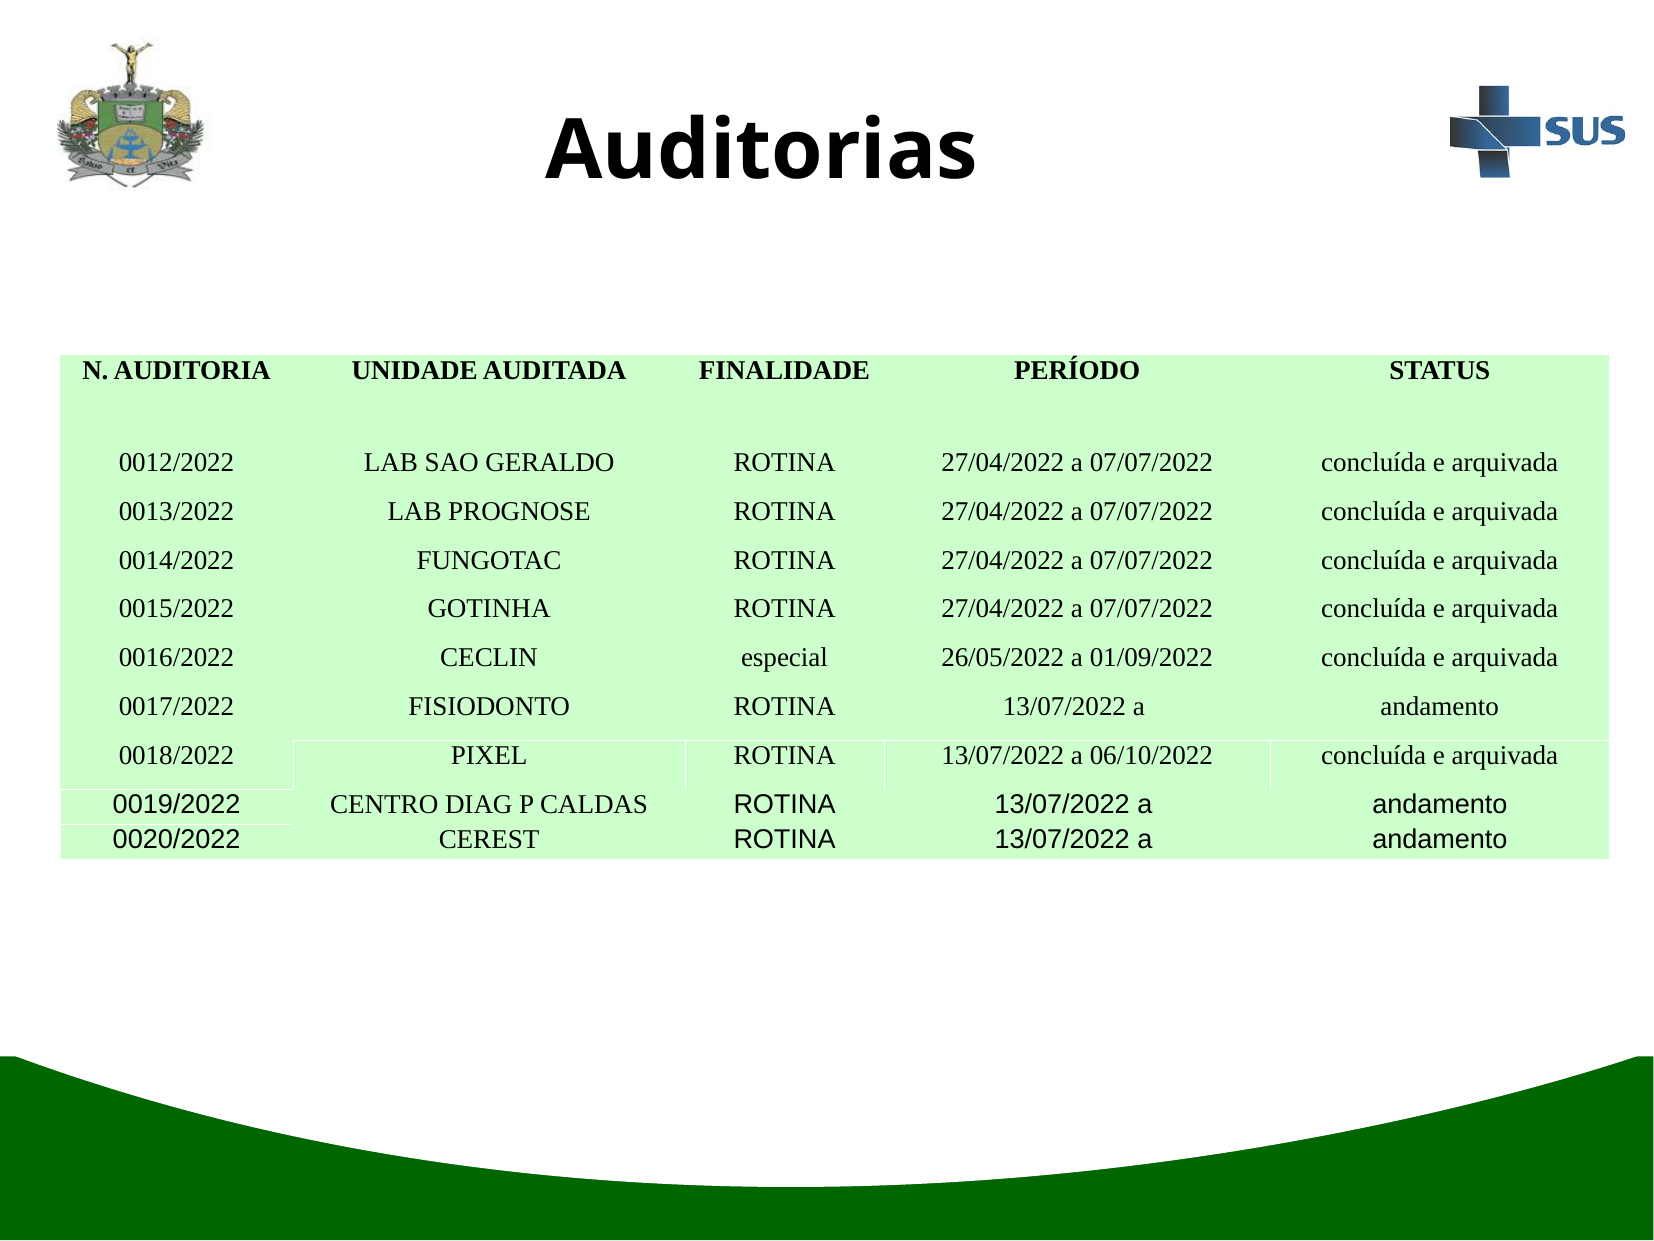

Auditorias
| N. AUDITORIA | UNIDADE AUDITADA | FINALIDADE | PERÍODO | STATUS |
| --- | --- | --- | --- | --- |
| 0012/2022 | LAB SAO GERALDO | ROTINA | 27/04/2022 a 07/07/2022 | concluída e arquivada |
| 0013/2022 | LAB PROGNOSE | ROTINA | 27/04/2022 a 07/07/2022 | concluída e arquivada |
| 0014/2022 | FUNGOTAC | ROTINA | 27/04/2022 a 07/07/2022 | concluída e arquivada |
| 0015/2022 | GOTINHA | ROTINA | 27/04/2022 a 07/07/2022 | concluída e arquivada |
| 0016/2022 | CECLIN | especial | 26/05/2022 a 01/09/2022 | concluída e arquivada |
| 0017/2022 | FISIODONTO | ROTINA | 13/07/2022 a | andamento |
| 0018/2022 | PIXEL | ROTINA | 13/07/2022 a 06/10/2022 | concluída e arquivada |
| 0019/2022 | CENTRO DIAG P CALDAS | ROTINA | 13/07/2022 a | andamento |
| 0020/2022 | CEREST | ROTINA | 13/07/2022 a | andamento |